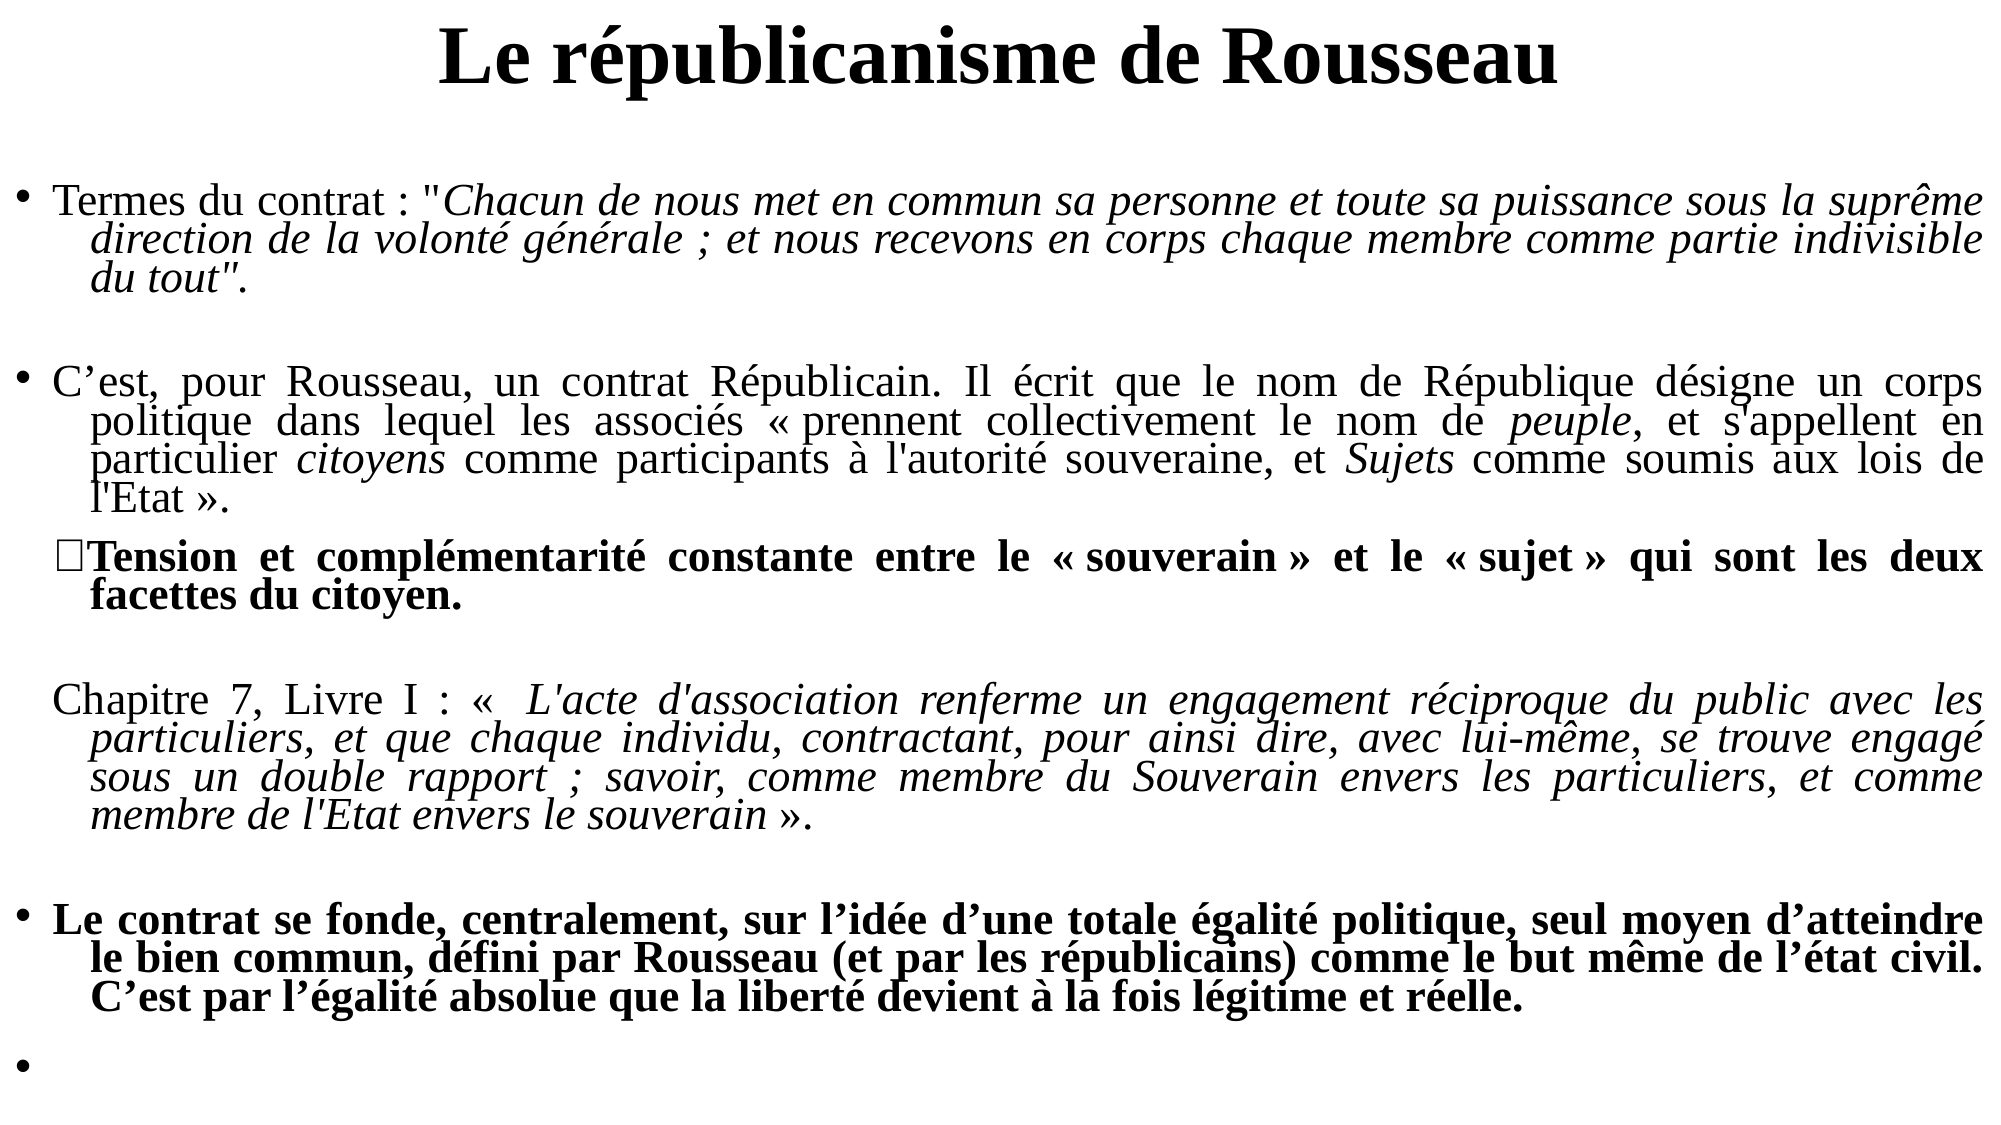

# Le républicanisme de Rousseau
Termes du contrat : "Chacun de nous met en commun sa personne et toute sa puissance sous la suprême direction de la volonté générale ; et nous recevons en corps chaque membre comme partie indivisible du tout".
C’est, pour Rousseau, un contrat Républicain. Il écrit que le nom de République désigne un corps politique dans lequel les associés « prennent collectivement le nom de peuple, et s'appellent en particulier citoyens comme participants à l'autorité souveraine, et Sujets comme soumis aux lois de l'Etat ».
Tension et complémentarité constante entre le « souverain » et le « sujet » qui sont les deux facettes du citoyen.
Chapitre 7, Livre I : «  L'acte d'association renferme un engagement réciproque du public avec les particuliers, et que chaque individu, contractant, pour ainsi dire, avec lui-même, se trouve engagé sous un double rapport ; savoir, comme membre du Souverain envers les particuliers, et comme membre de l'Etat envers le souverain ».
Le contrat se fonde, centralement, sur l’idée d’une totale égalité politique, seul moyen d’atteindre le bien commun, défini par Rousseau (et par les républicains) comme le but même de l’état civil. C’est par l’égalité absolue que la liberté devient à la fois légitime et réelle.